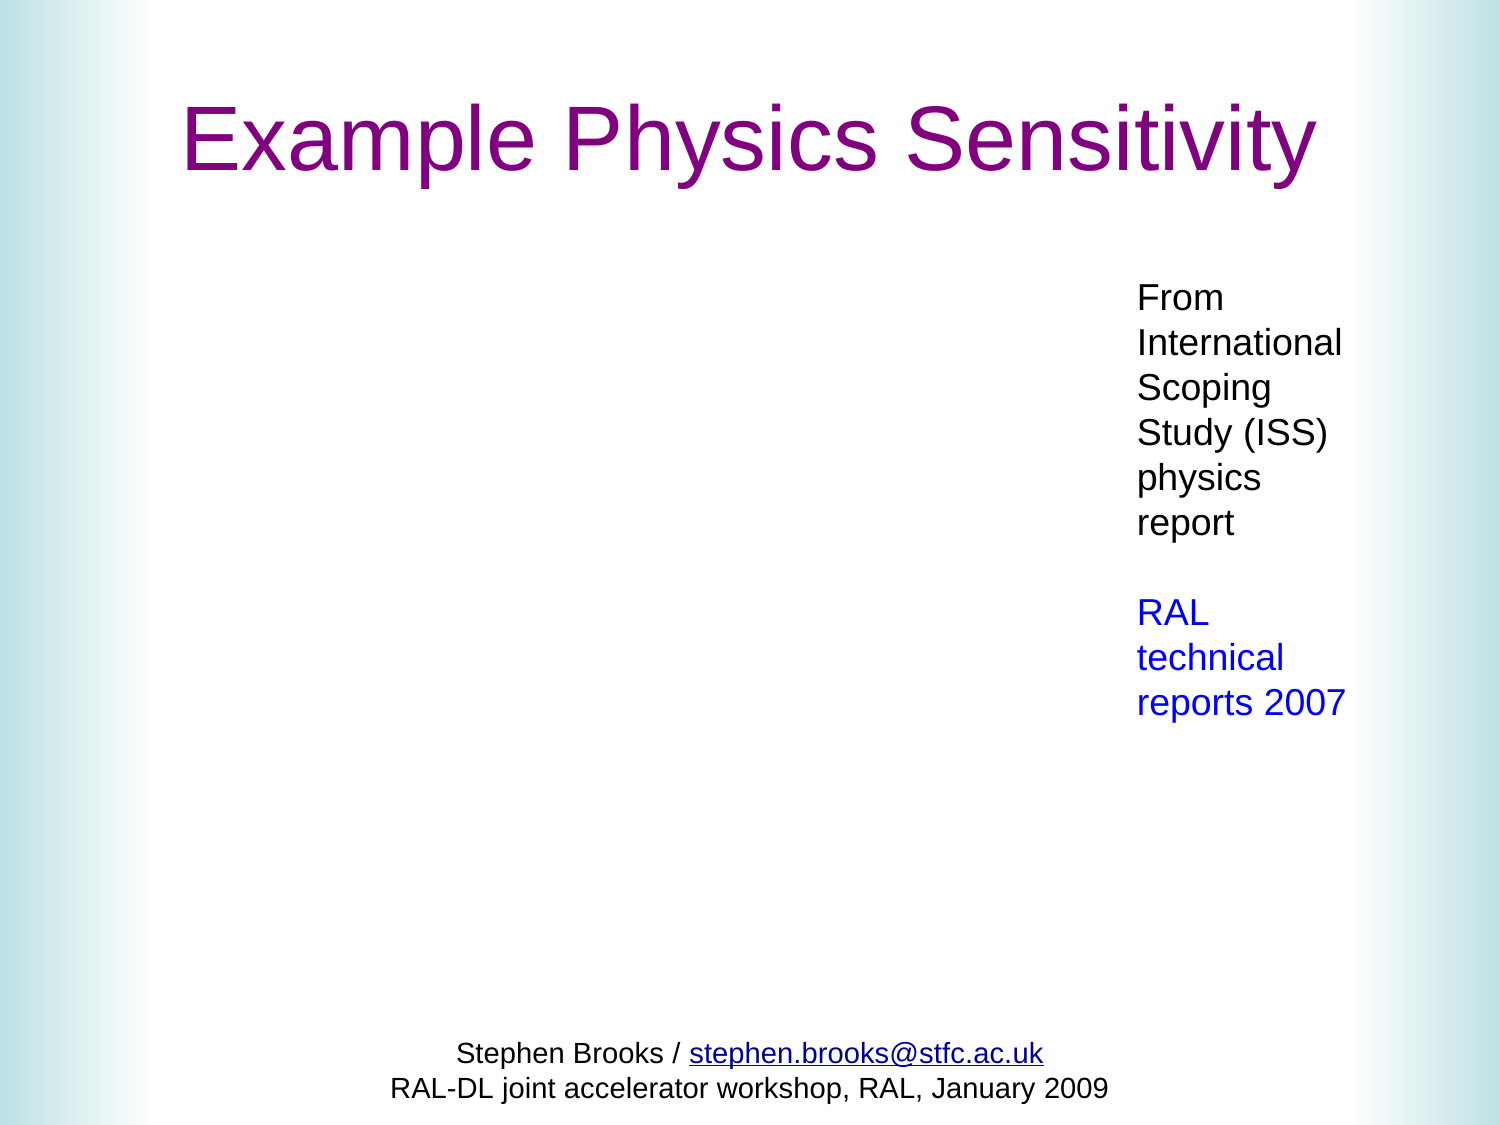

# Example Physics Sensitivity
From International Scoping Study (ISS) physics report
RAL technical reports 2007